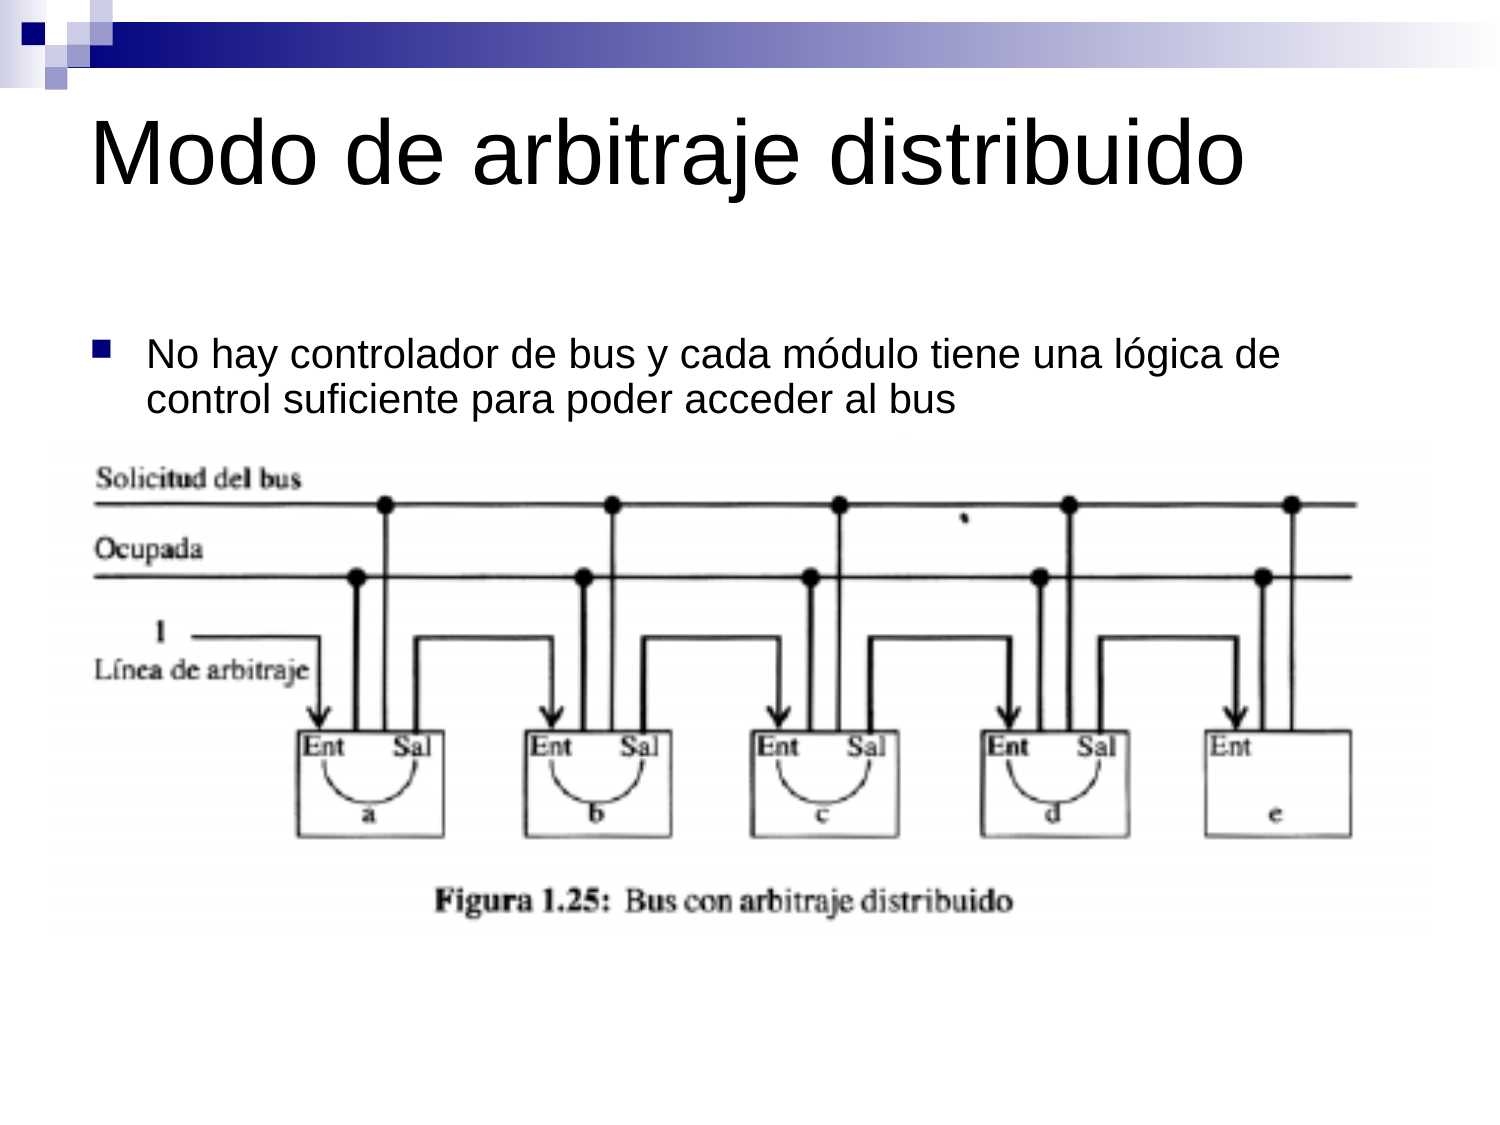

# Modo de arbitraje distribuido
No hay controlador de bus y cada módulo tiene una lógica de control suficiente para poder acceder al bus